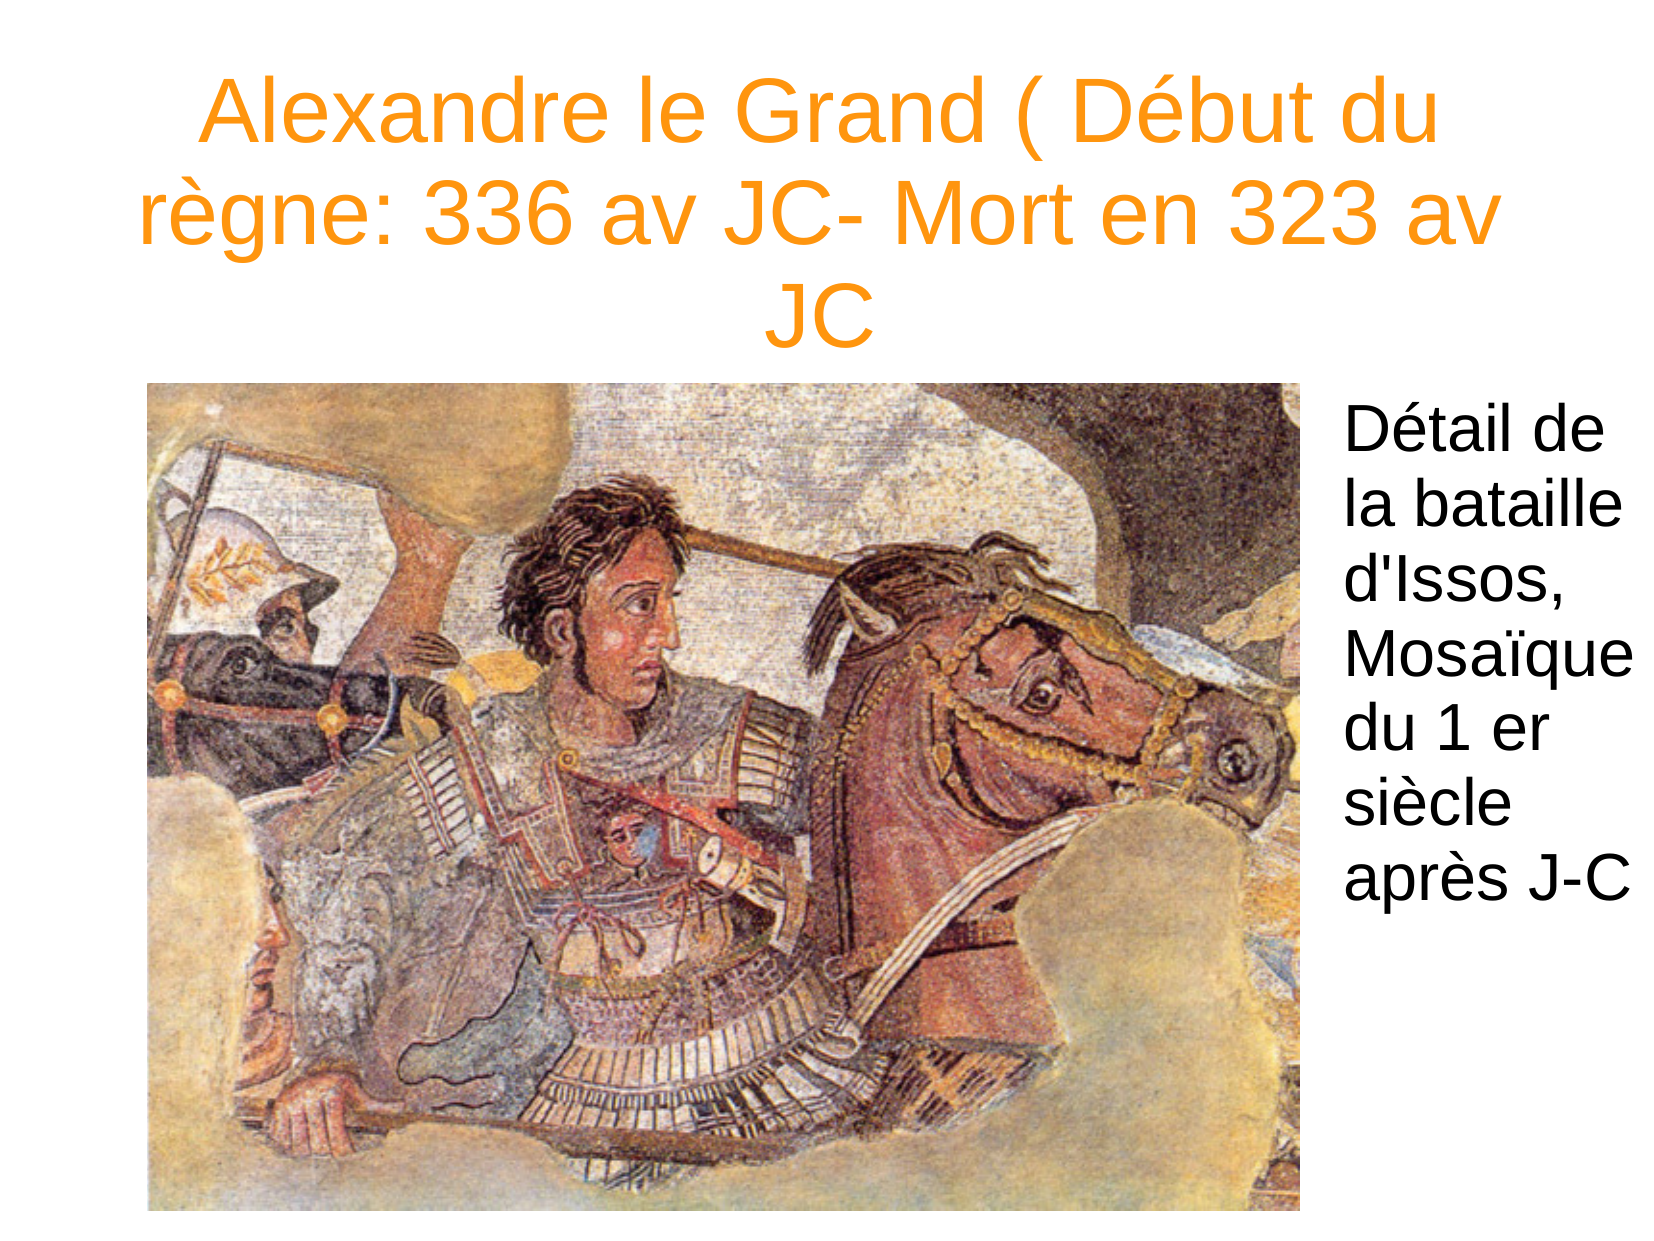

# Alexandre le Grand ( Début du règne: 336 av JC- Mort en 323 av JC
Détail de la bataille d'Issos, Mosaïque du 1 er siècle après J-C